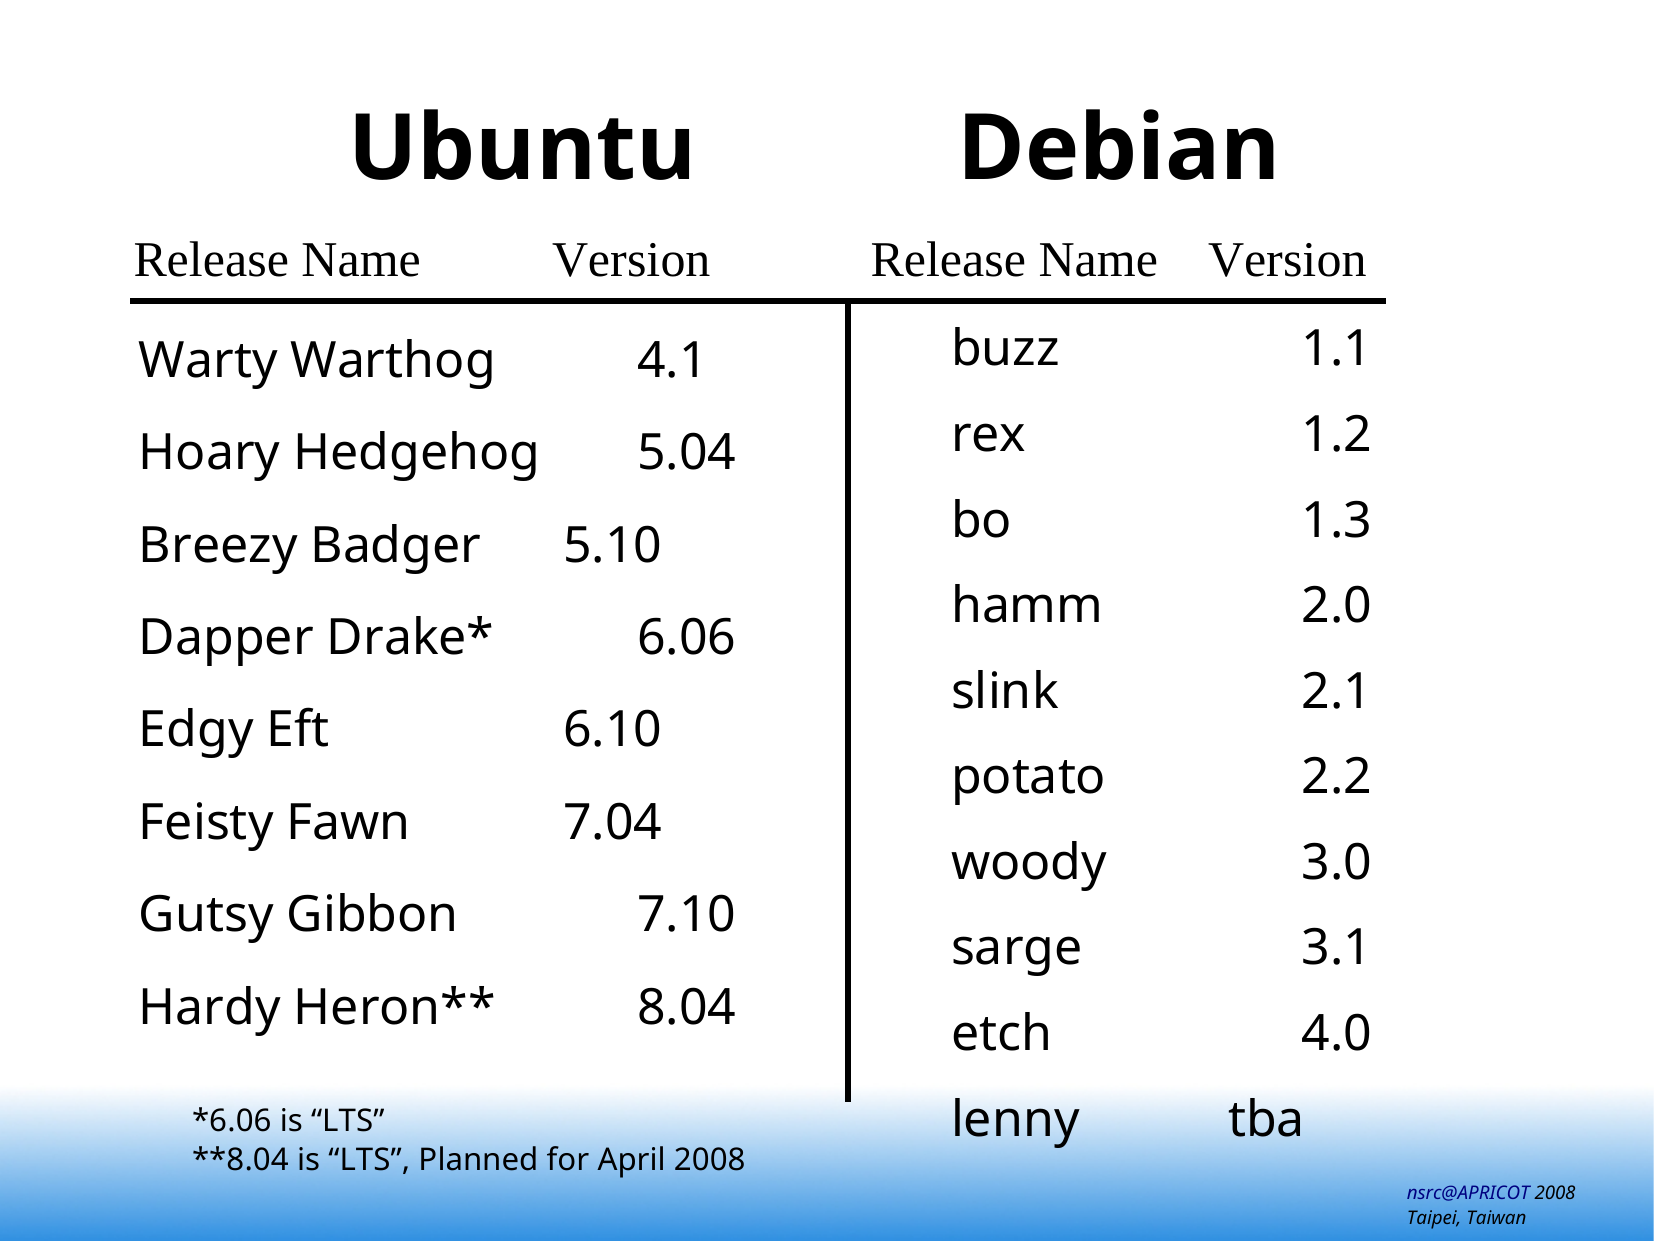

# Ubuntu Debian
Release Name		 Version			Release Name Version
buzz				1.1
rex				1.2
bo				1.3
hamm			2.0
slink				2.1
potato			2.2
woody			3.0
sarge			3.1
etch				4.0
lenny			tba
Warty Warthog		4.1
Hoary Hedgehog		5.04
Breezy Badger		5.10
Dapper Drake*		6.06
Edgy Eft				6.10
Feisty Fawn			7.04
Gutsy Gibbon			7.10
Hardy Heron**		8.04
*6.06 is “LTS”
**8.04 is “LTS”, Planned for April 2008